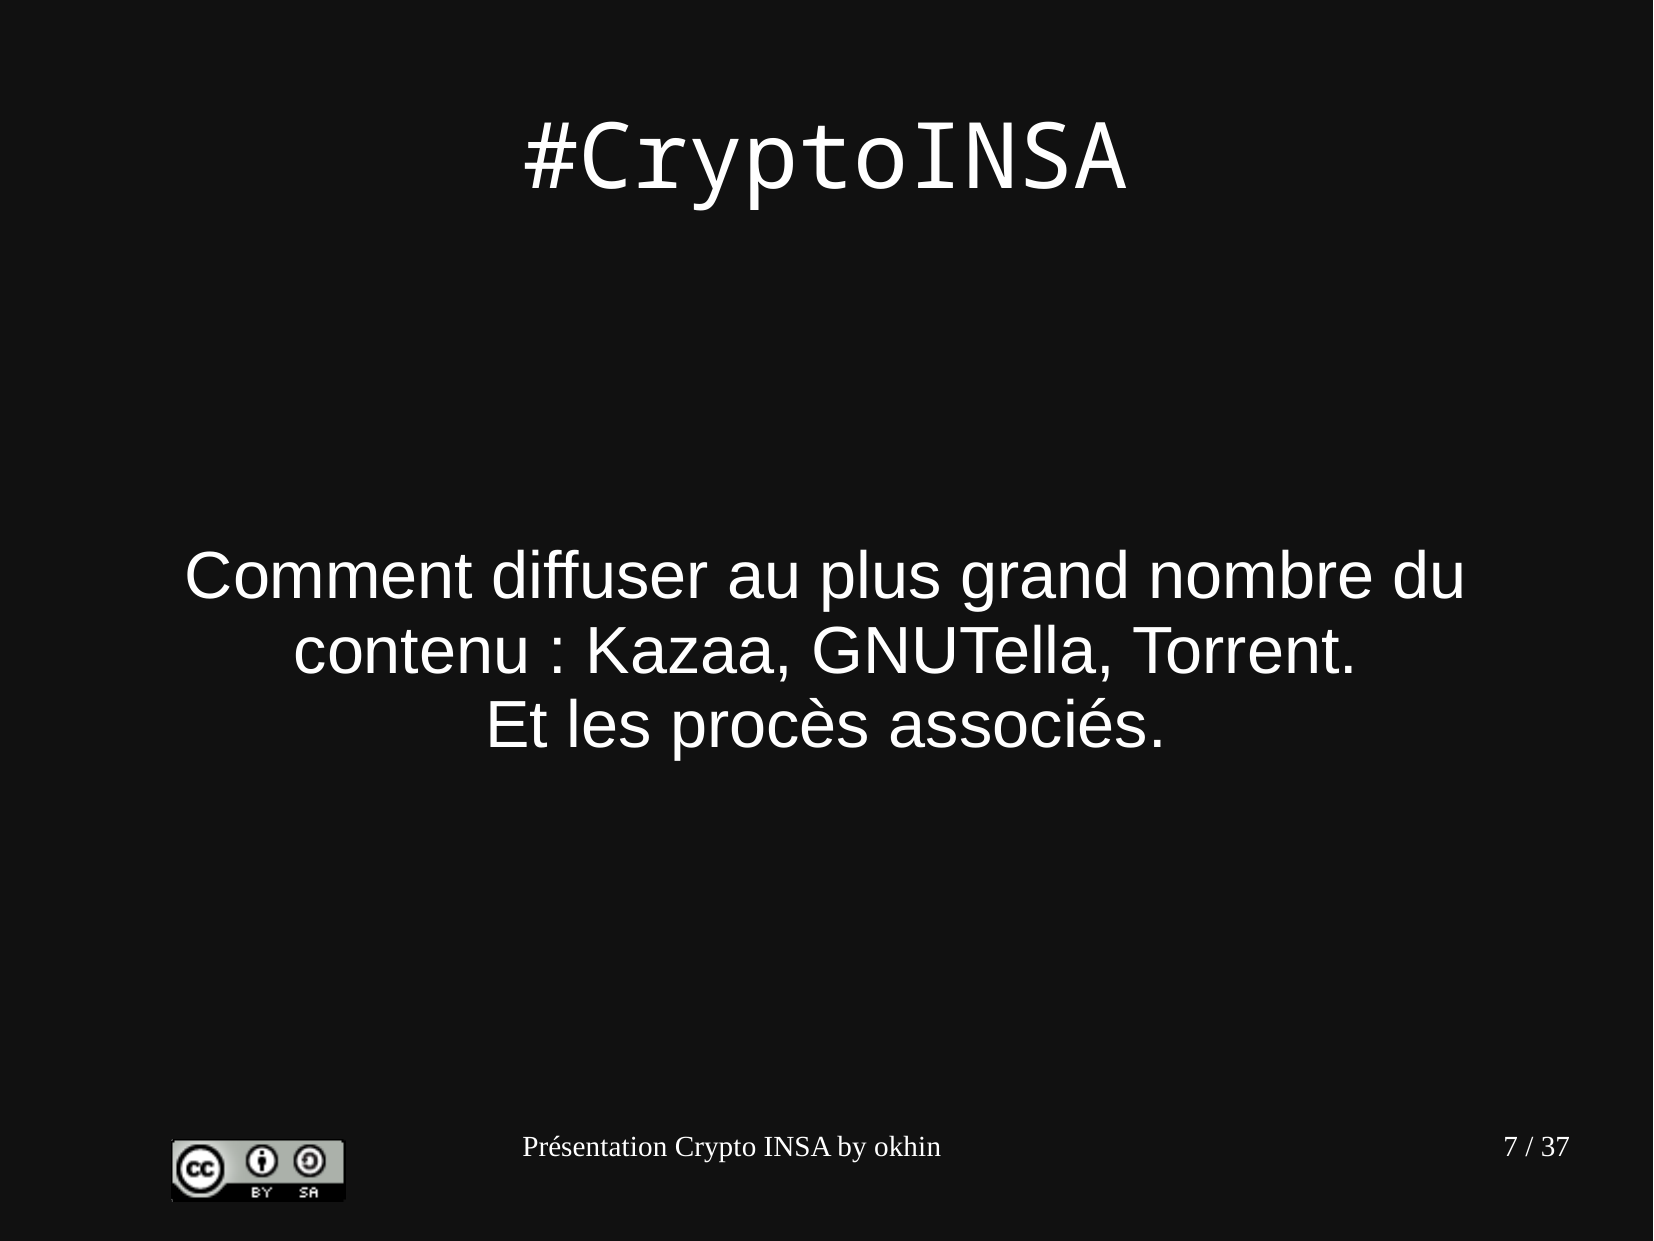

# #CryptoINSA
Comment diffuser au plus grand nombre du contenu : Kazaa, GNUTella, Torrent.
Et les procès associés.
Présentation Crypto INSA by okhin
7